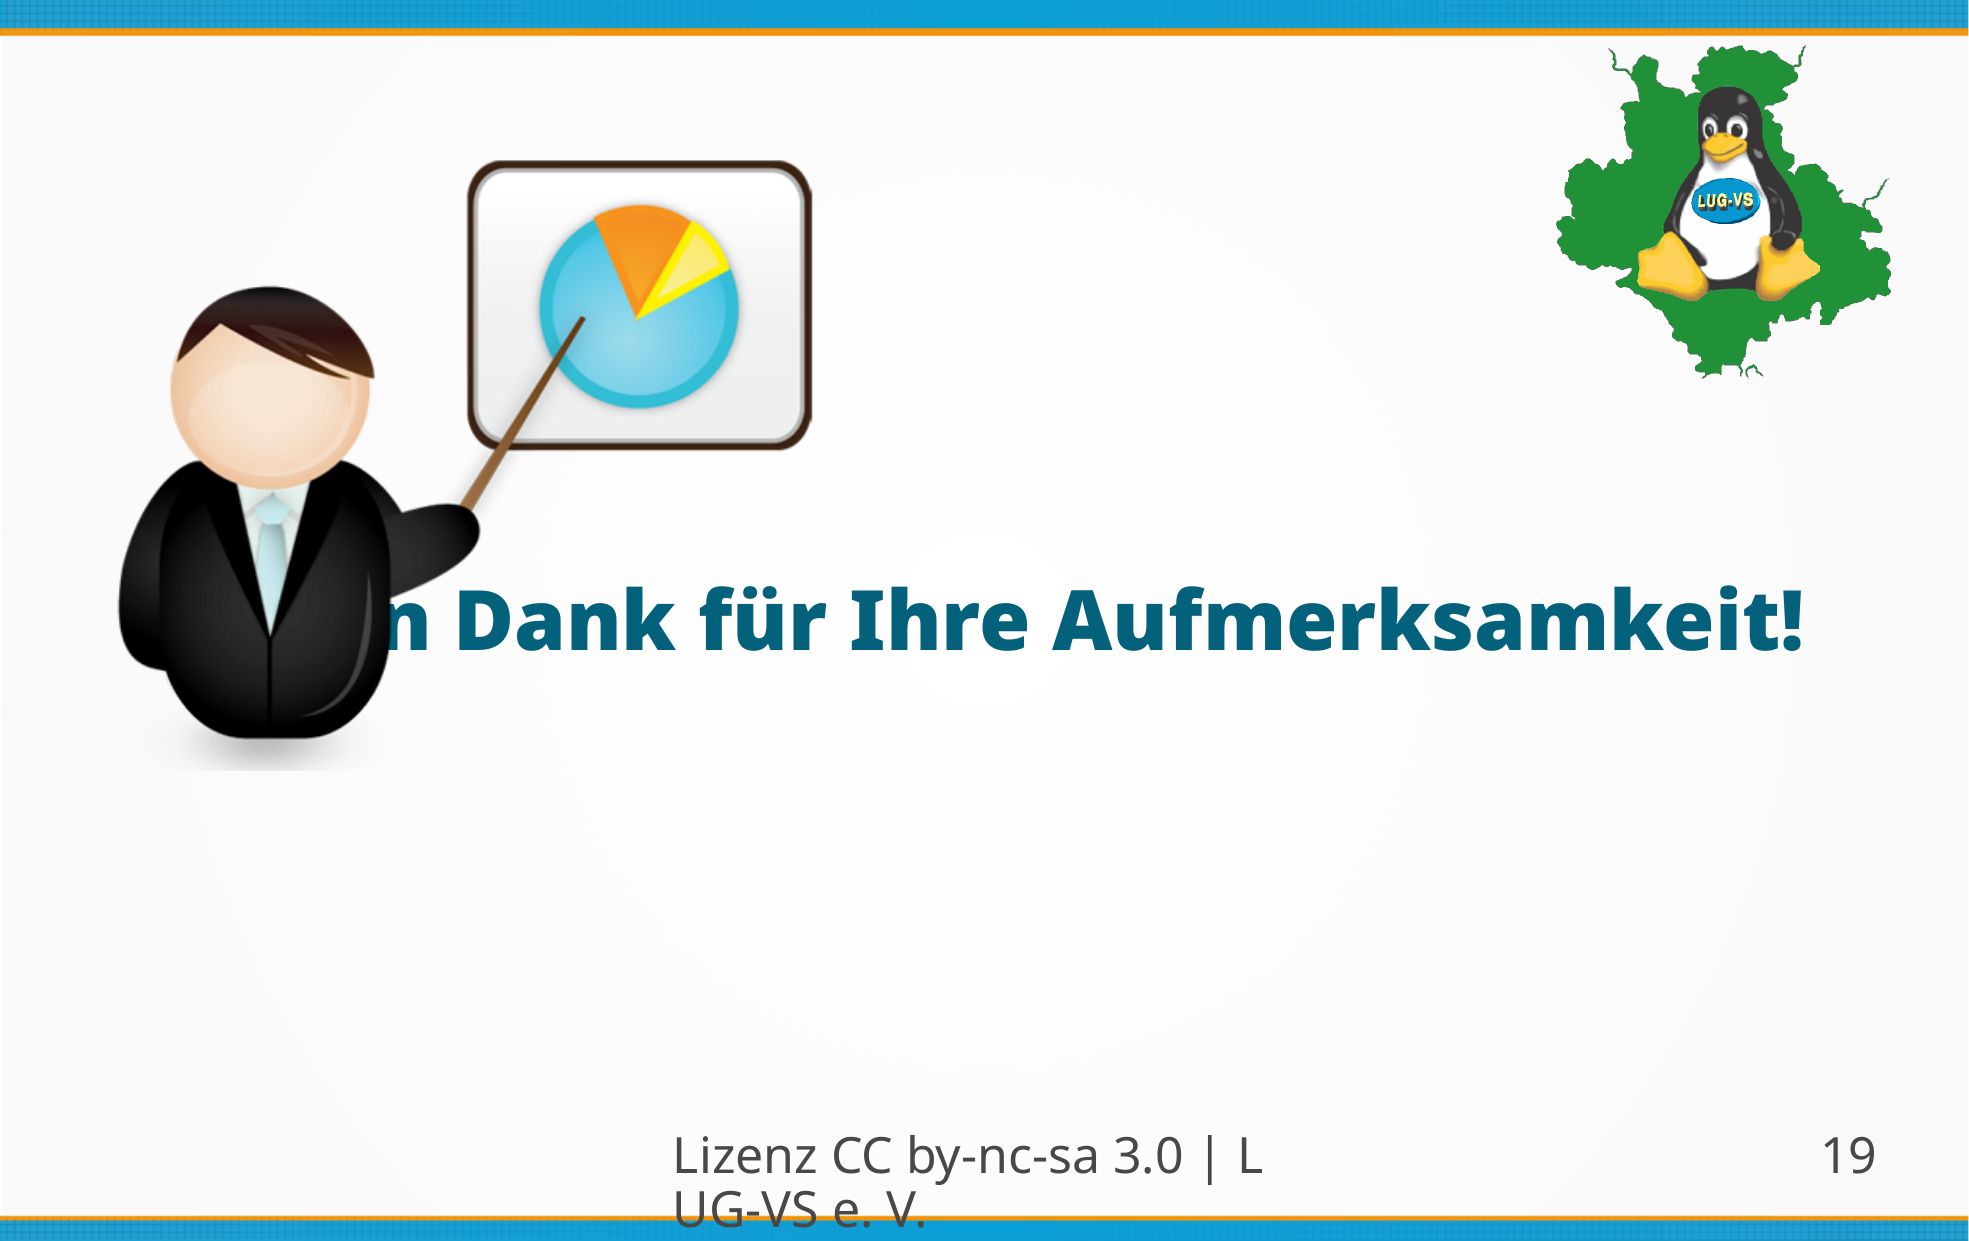

# Vielen Dank für Ihre Aufmerksamkeit!
Lizenz CC by-nc-sa 3.0 | LUG-VS e. V.
19